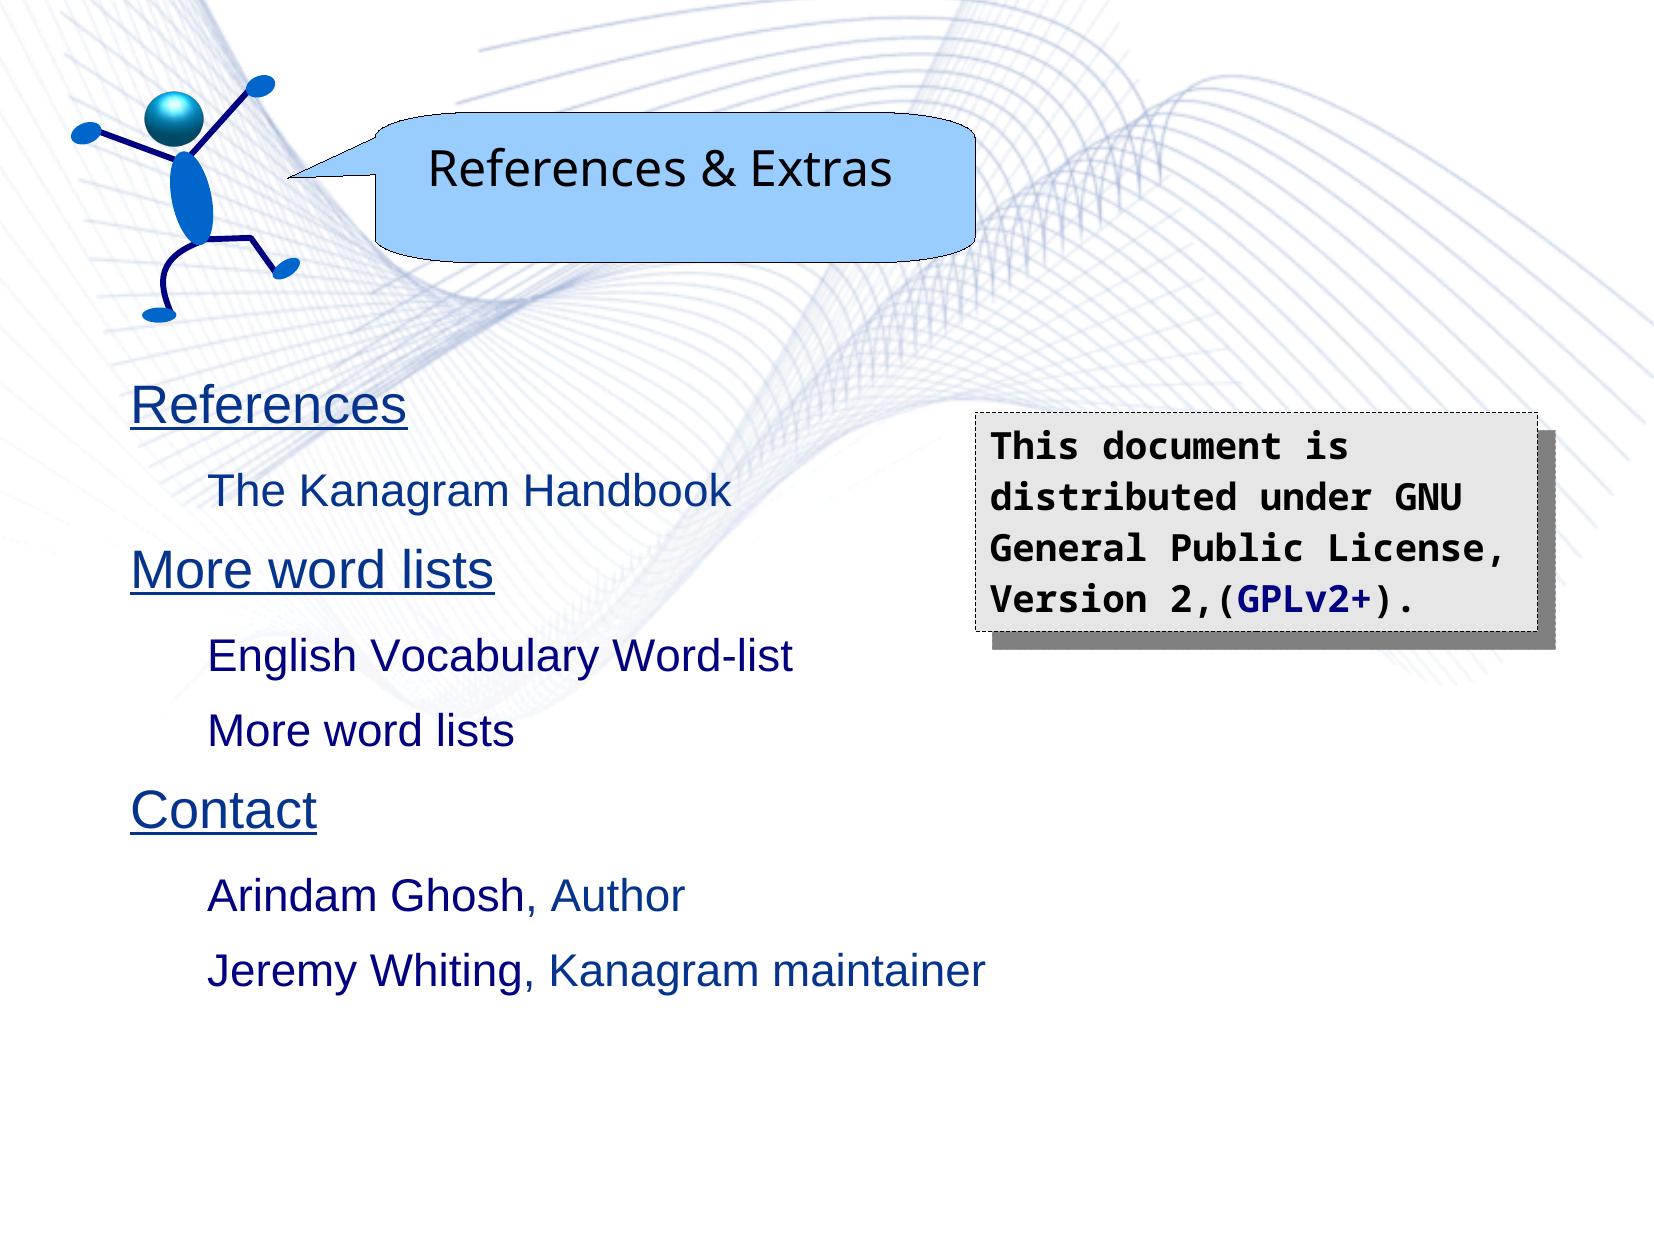

References & Extras
# References
The Kanagram Handbook
More word lists
English Vocabulary Word-list
More word lists
Contact
Arindam Ghosh, Author
Jeremy Whiting, Kanagram maintainer
This document is distributed under GNU General Public License, Version 2,(GPLv2+).